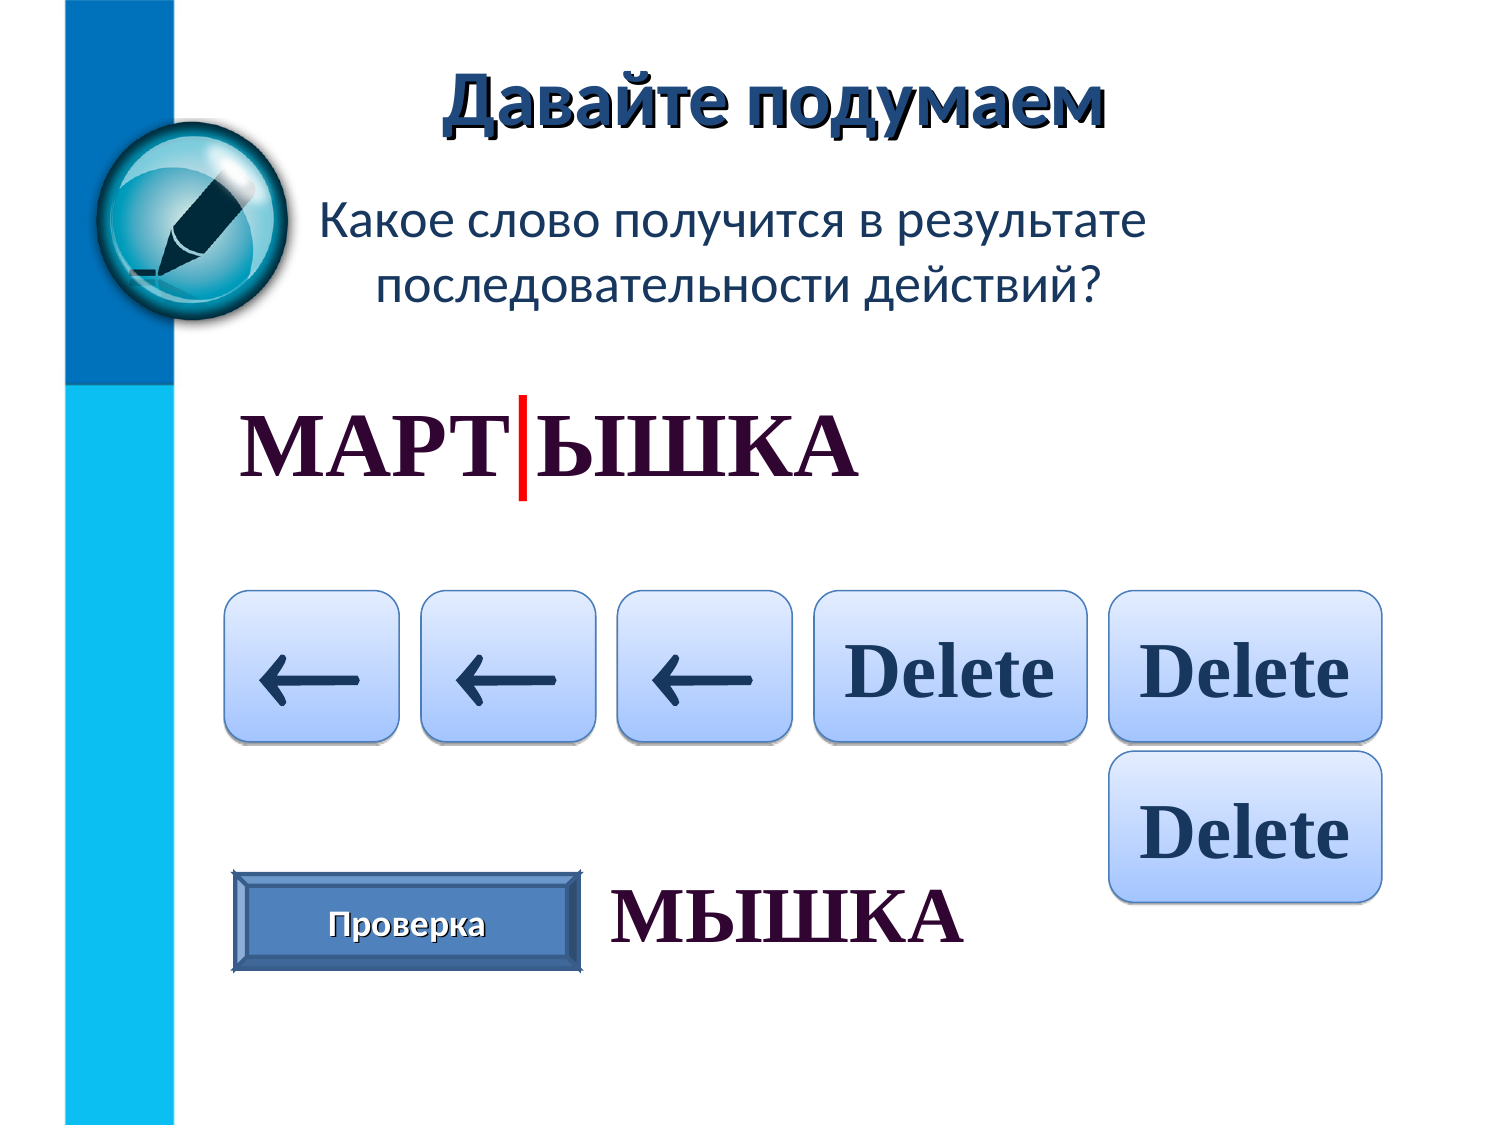

Давайте подумаем
Какое слово получится в результате последовательности действий?
# МАРТ|ЫШКА



Delete
Delete
Delete
МЫШКА
Проверка